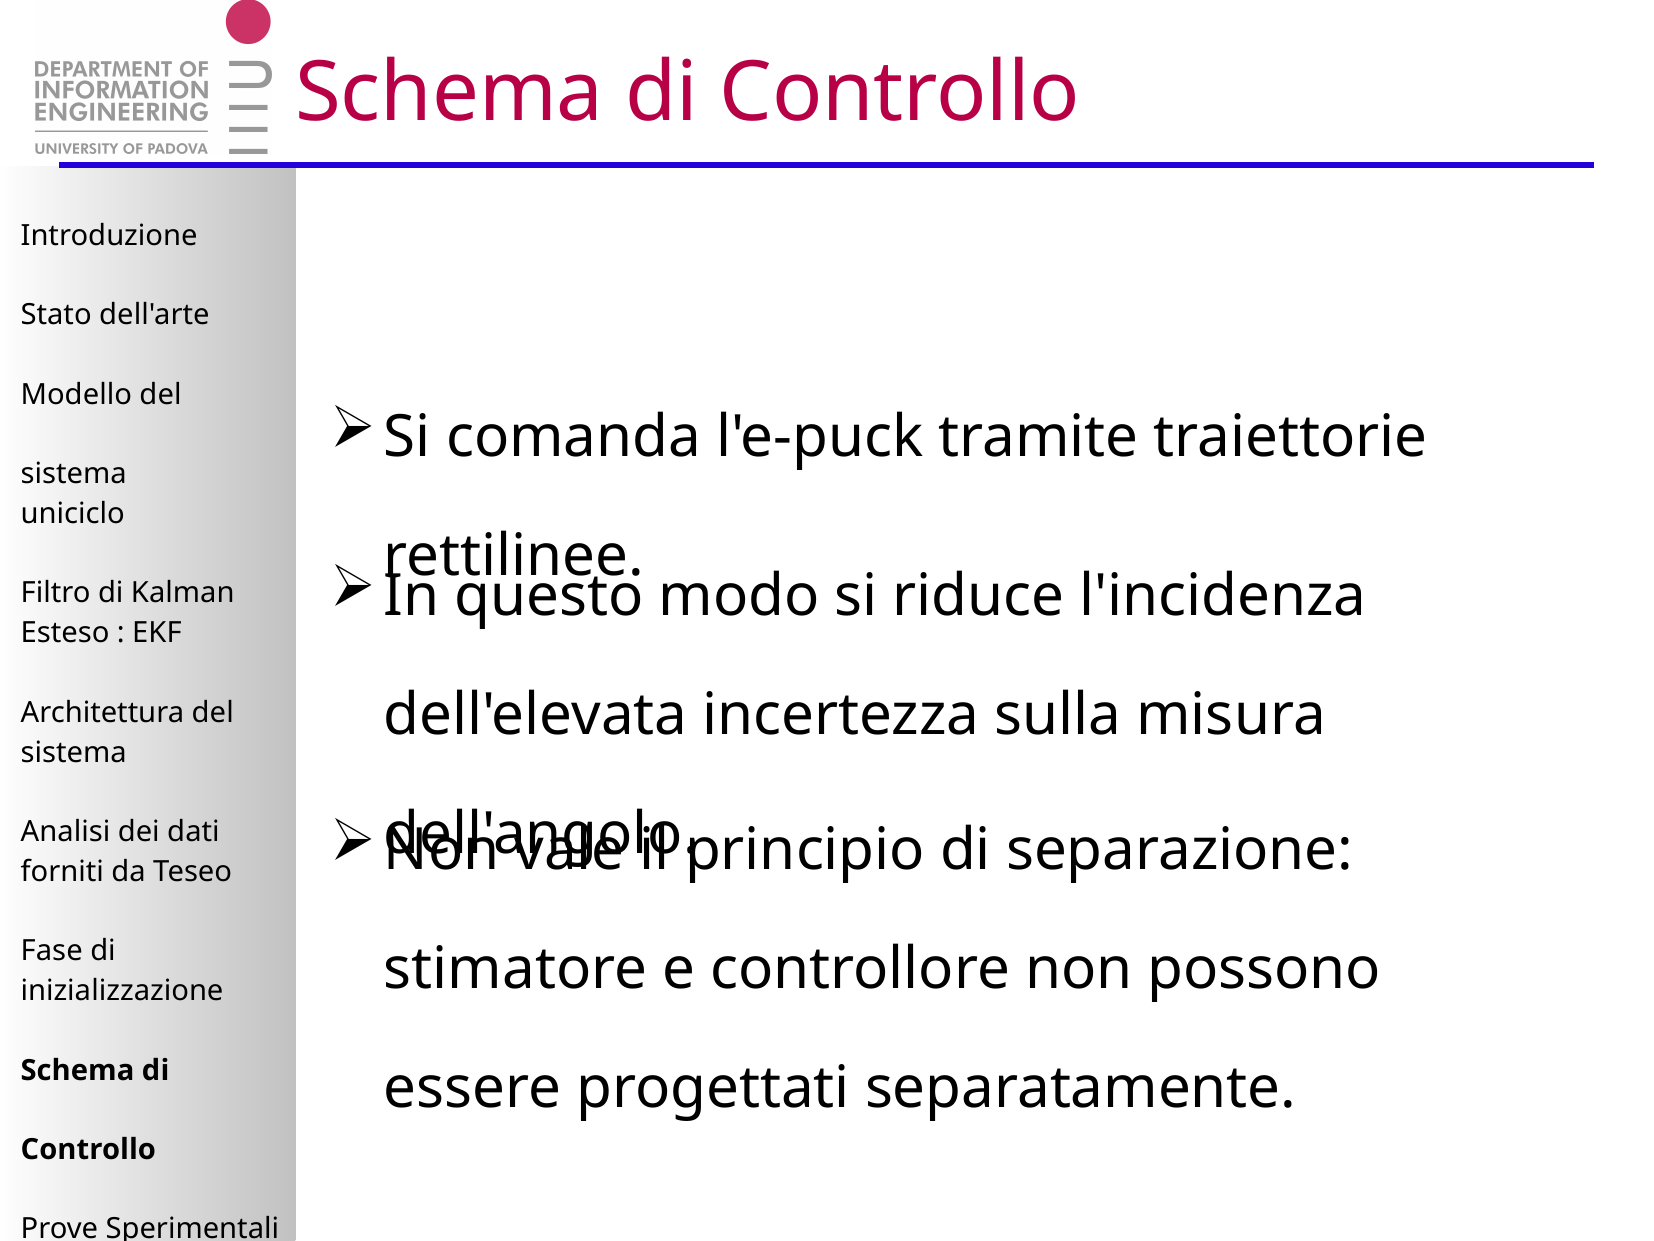

Schema di Controllo
Introduzione
Stato dell'arte
Modello del sistema
uniciclo
Filtro di Kalman
Esteso : EKF
Architettura del
sistema
Analisi dei dati
forniti da Teseo
Fase di
inizializzazione
Schema di Controllo
Prove Sperimentali
Conclusioni
Sviluppi futuri
# Si comanda l'e-puck tramite traiettorie rettilinee.
In questo modo si riduce l'incidenza dell'elevata incertezza sulla misura dell'angolo.
Non vale il principio di separazione: stimatore e controllore non possono essere progettati separatamente.